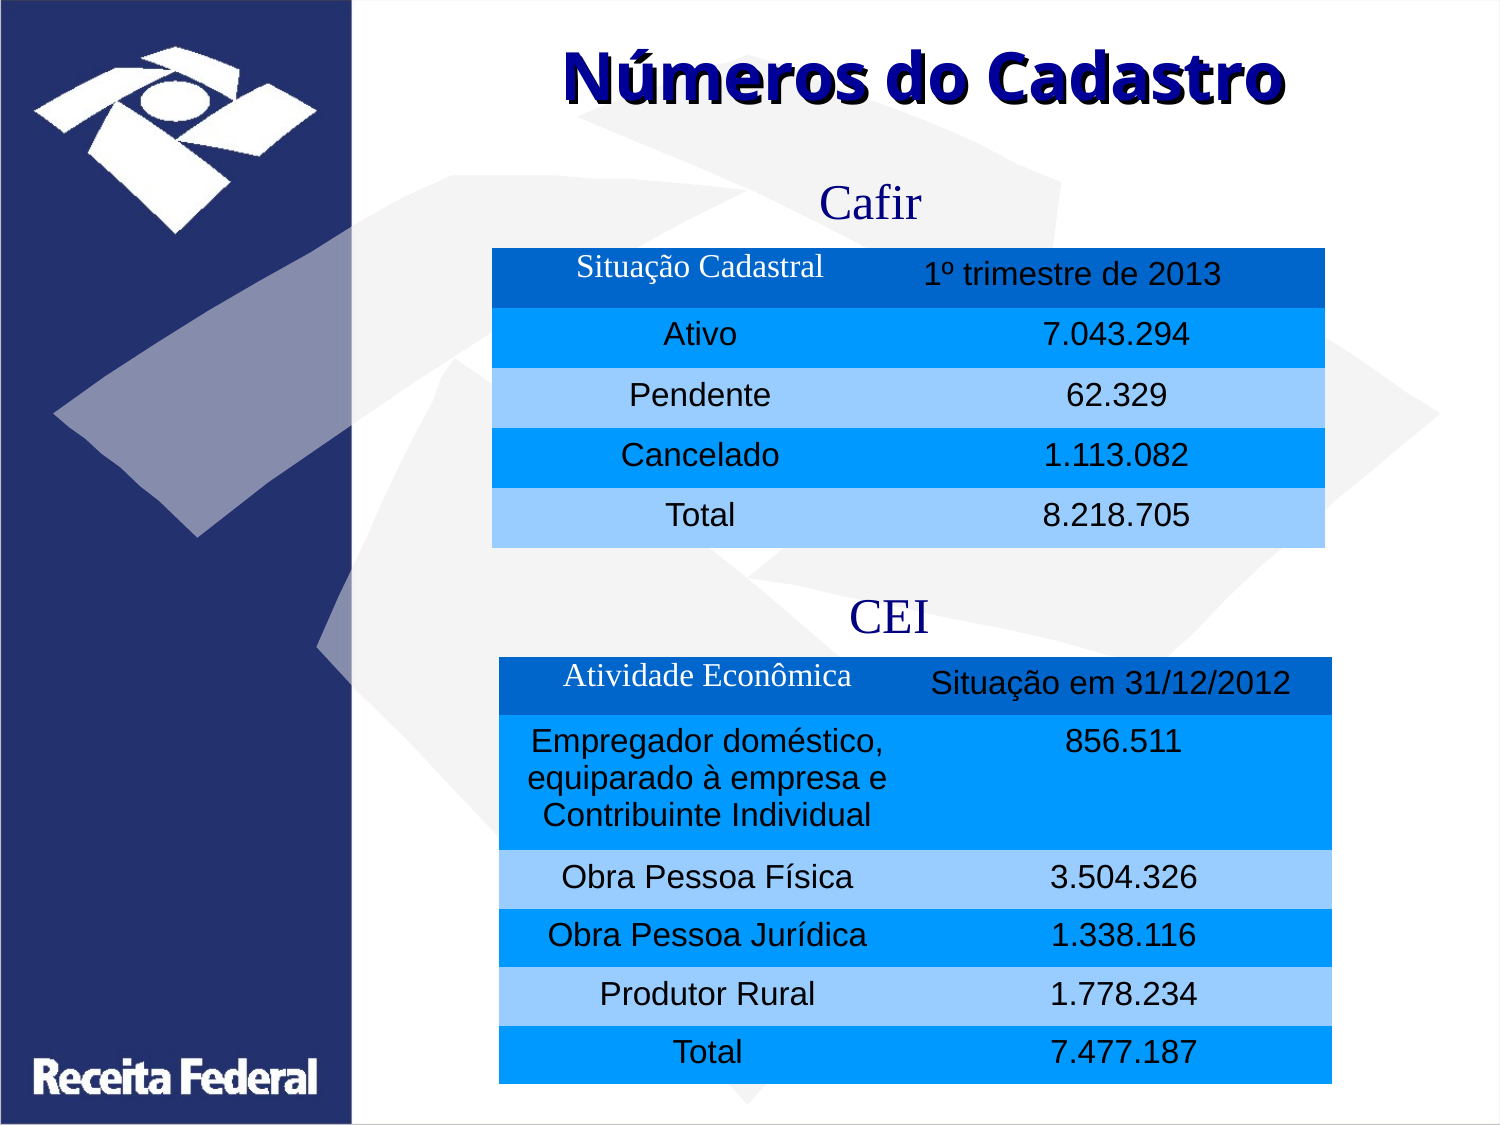

Números do Cadastro
Cafir
| Situação Cadastral | 1º trimestre de 2013 |
| --- | --- |
| Ativo | 7.043.294 |
| Pendente | 62.329 |
| Cancelado | 1.113.082 |
| Total | 8.218.705 |
CEI
| Atividade Econômica | Situação em 31/12/2012 |
| --- | --- |
| Empregador doméstico, equiparado à empresa e Contribuinte Individual | 856.511 |
| Obra Pessoa Física | 3.504.326 |
| Obra Pessoa Jurídica | 1.338.116 |
| Produtor Rural | 1.778.234 |
| Total | 7.477.187 |